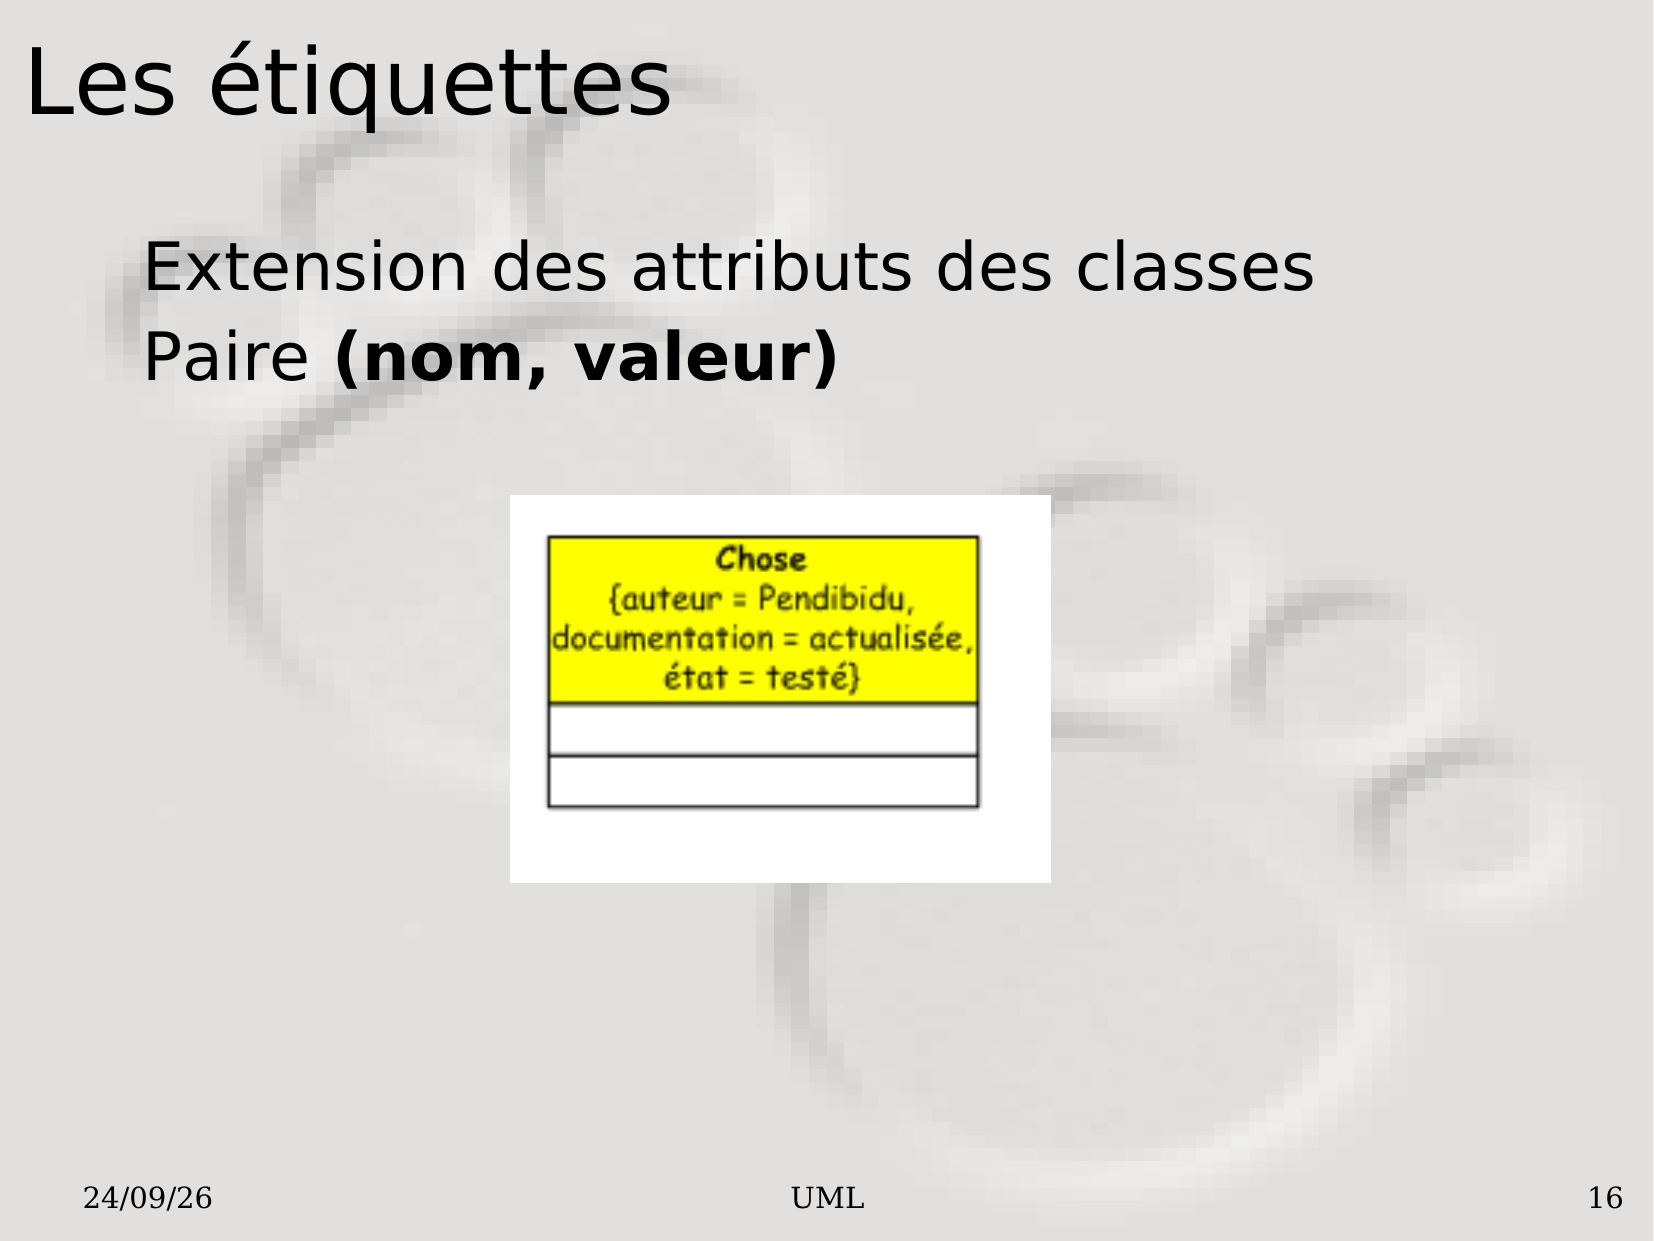

# Les étiquettes
Extension des attributs des classes
Paire (nom, valeur)
UML
16